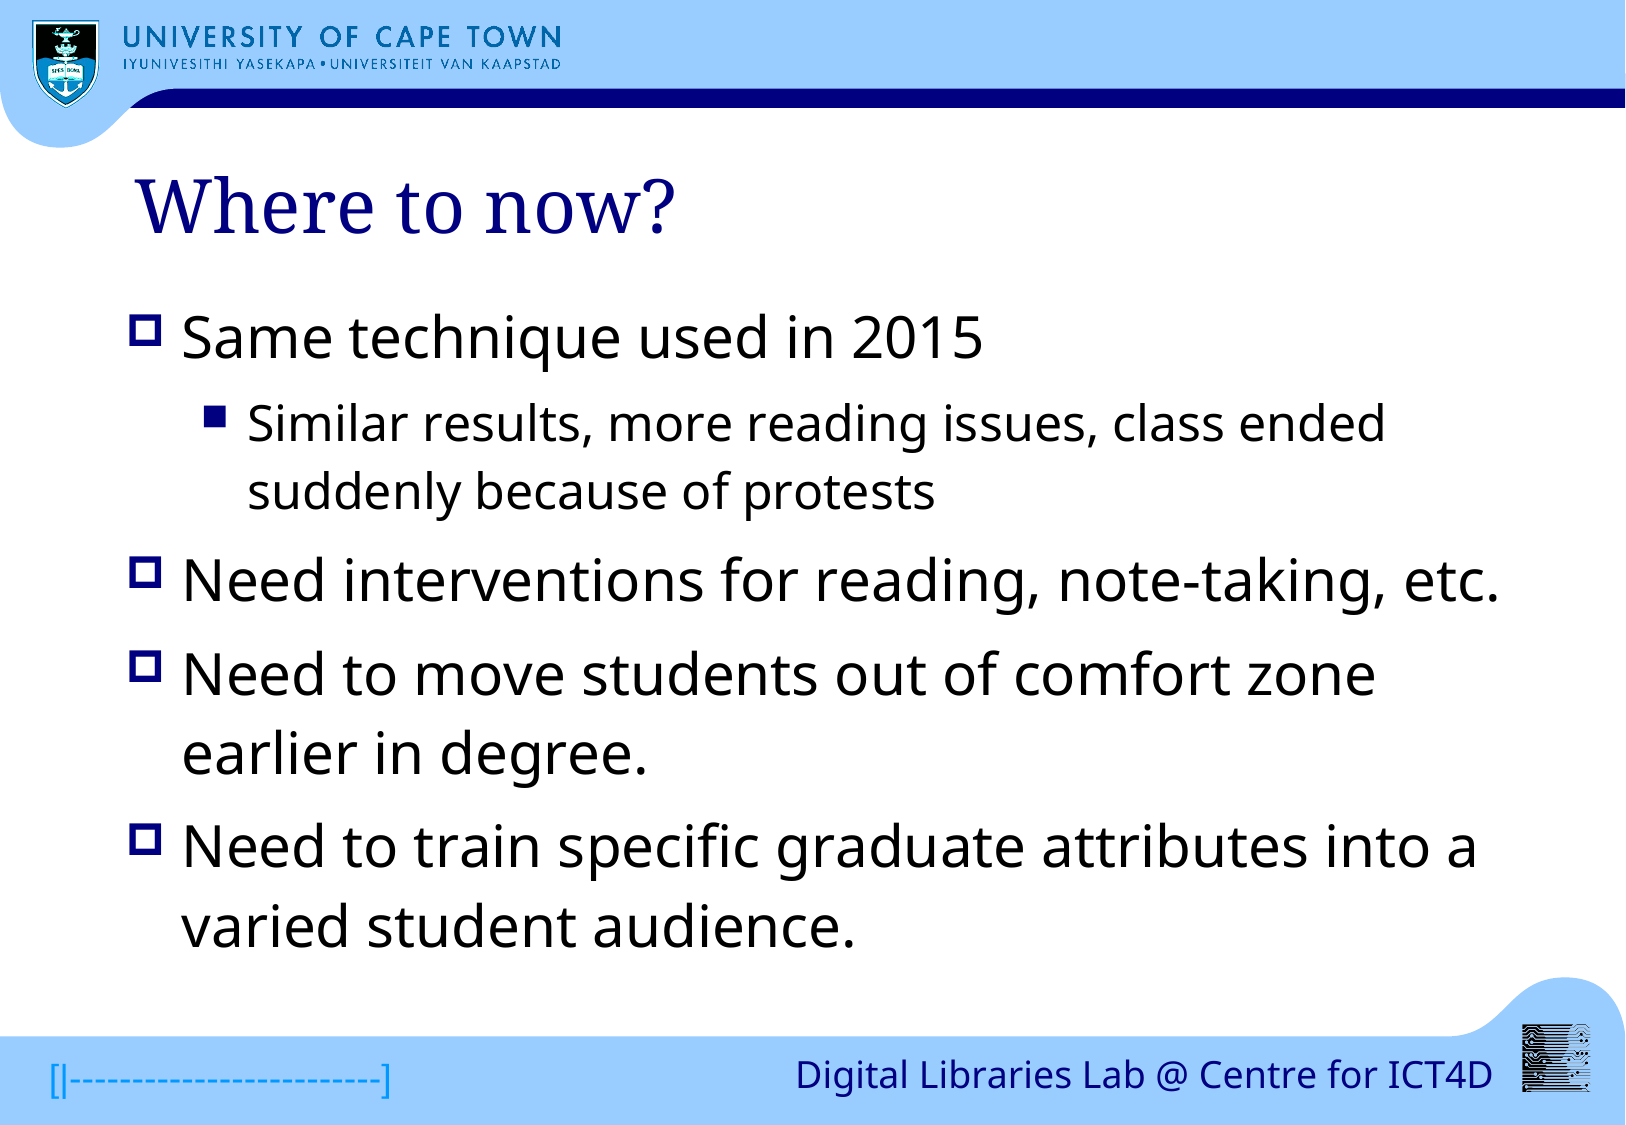

# Where to now?
Same technique used in 2015
Similar results, more reading issues, class ended suddenly because of protests
Need interventions for reading, note-taking, etc.
Need to move students out of comfort zone earlier in degree.
Need to train specific graduate attributes into a varied student audience.
[|-------------------------]